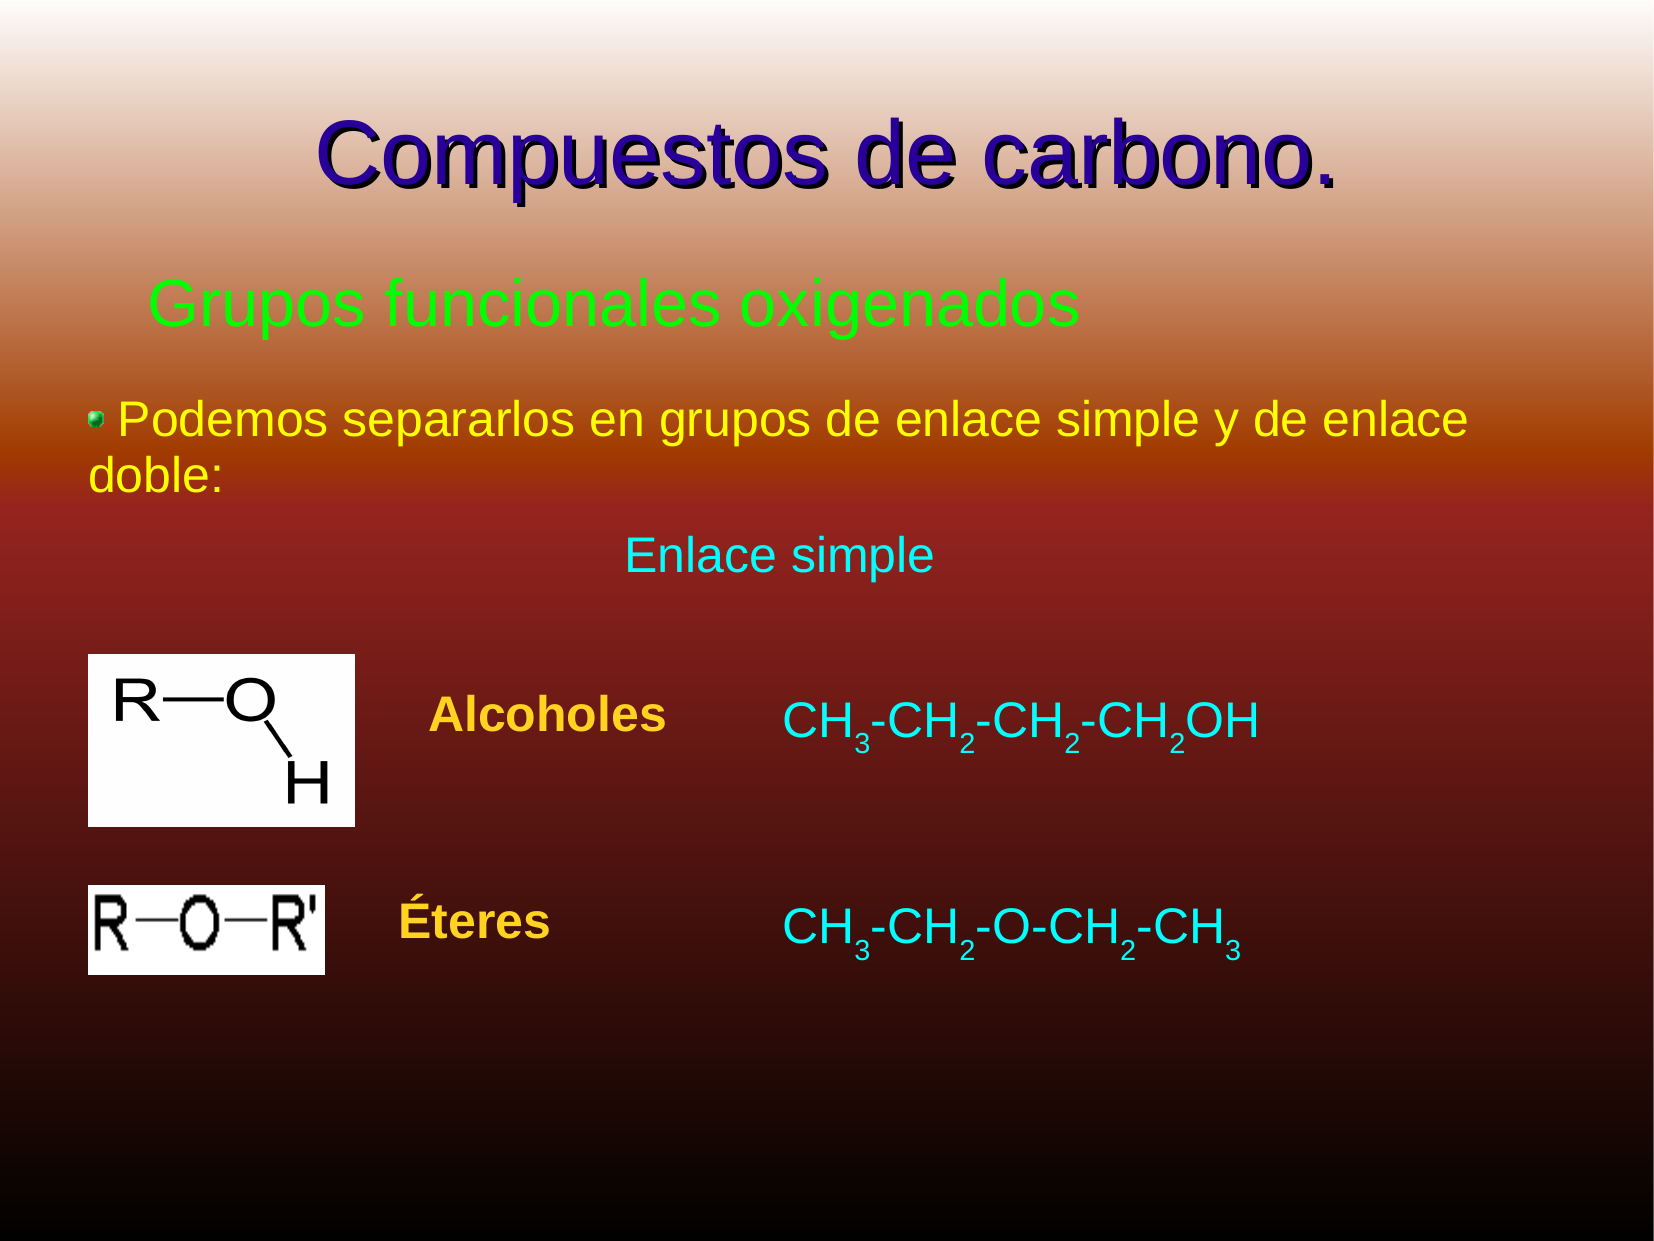

# Compuestos de carbono.
Grupos funcionales oxigenados
 Podemos separarlos en grupos de enlace simple y de enlace doble:
Enlace simple
Alcoholes
CH3-CH2-CH2-CH2OH
Éteres
CH3-CH2-O-CH2-CH3